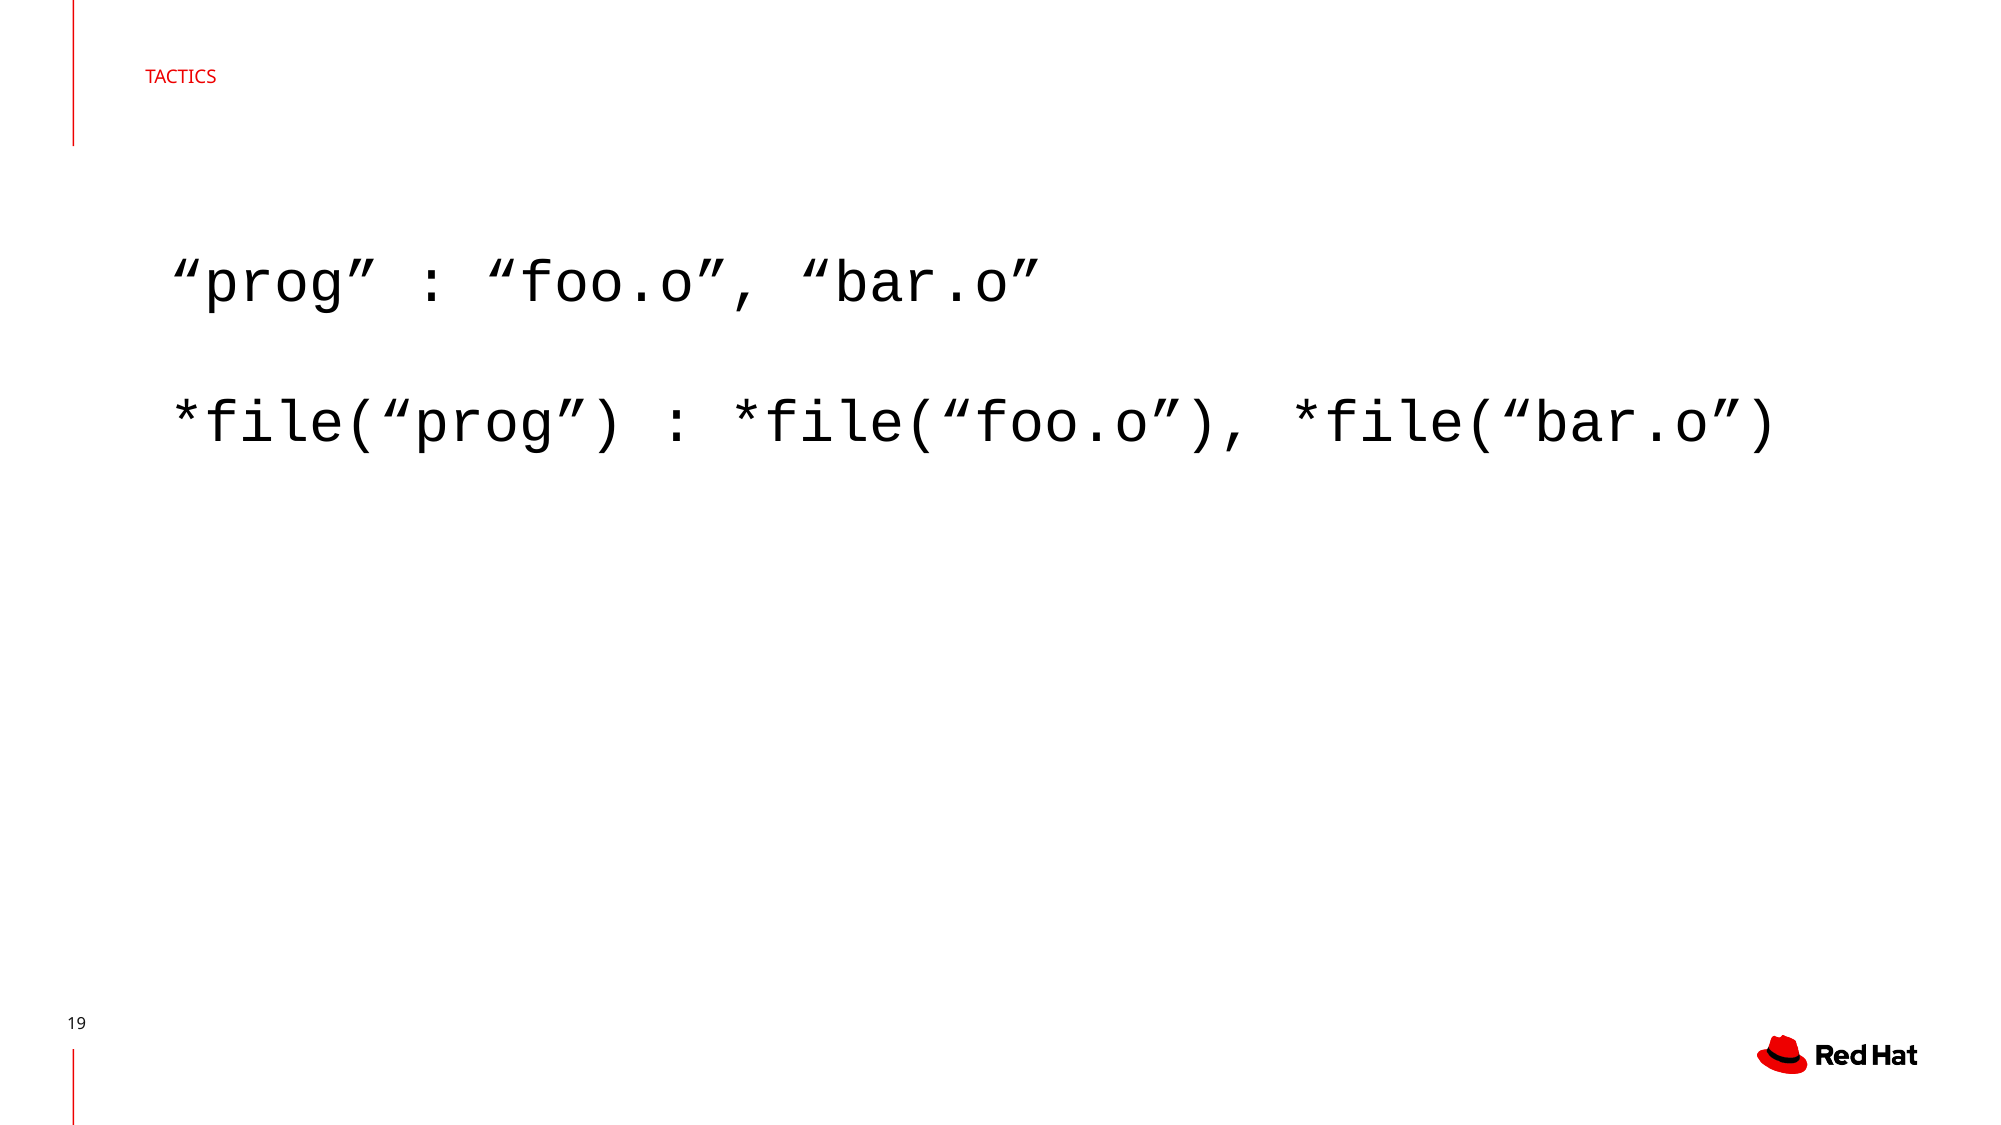

TACTICS
“prog” : “foo.o”, “bar.o”
*file(“prog”) : *file(“foo.o”), *file(“bar.o”)
19